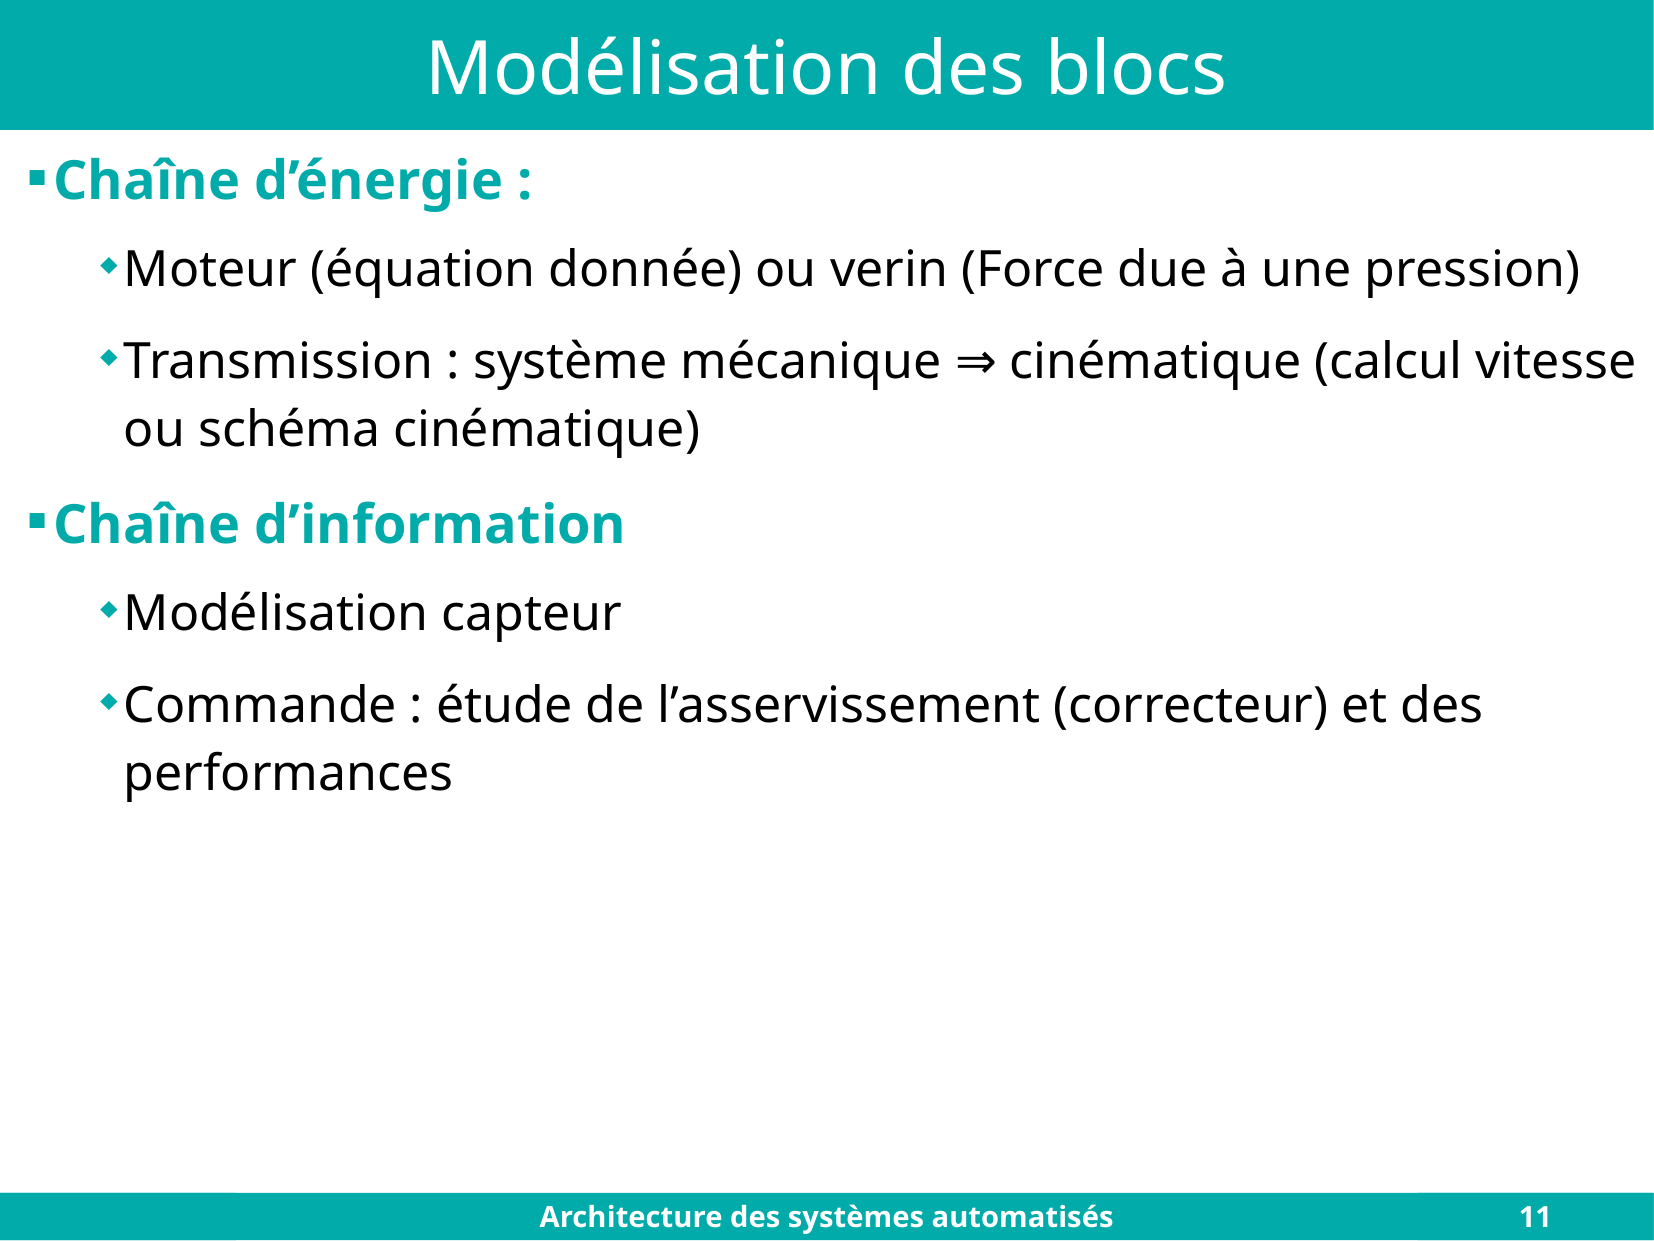

# Modélisation des blocs
Chaîne d’énergie :
Moteur (équation donnée) ou verin (Force due à une pression)
Transmission : système mécanique ⇒ cinématique (calcul vitesse ou schéma cinématique)
Chaîne d’information
Modélisation capteur
Commande : étude de l’asservissement (correcteur) et des performances
Architecture des systèmes automatisés
11